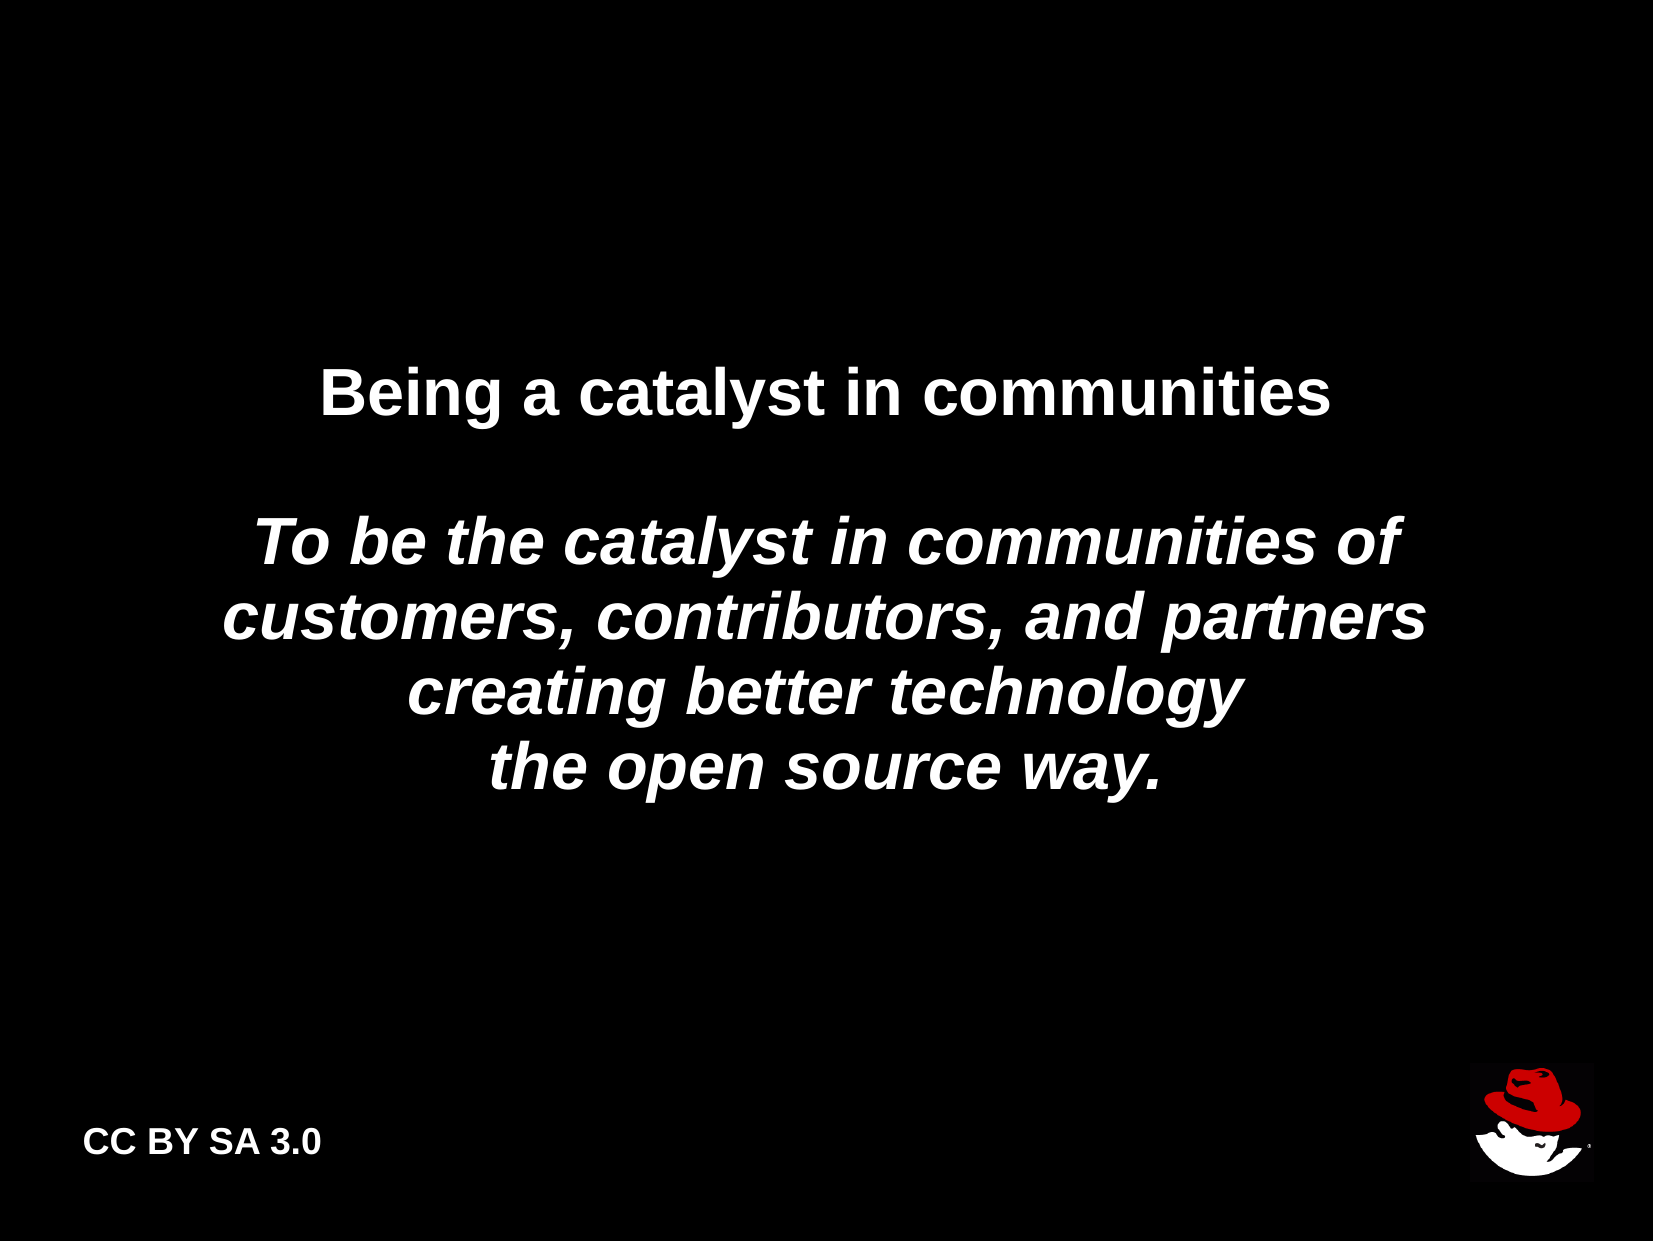

# Being a catalyst in communities
To be the catalyst in communities of
customers, contributors, and partners
creating better technology
the open source way.
CC BY SA 3.0